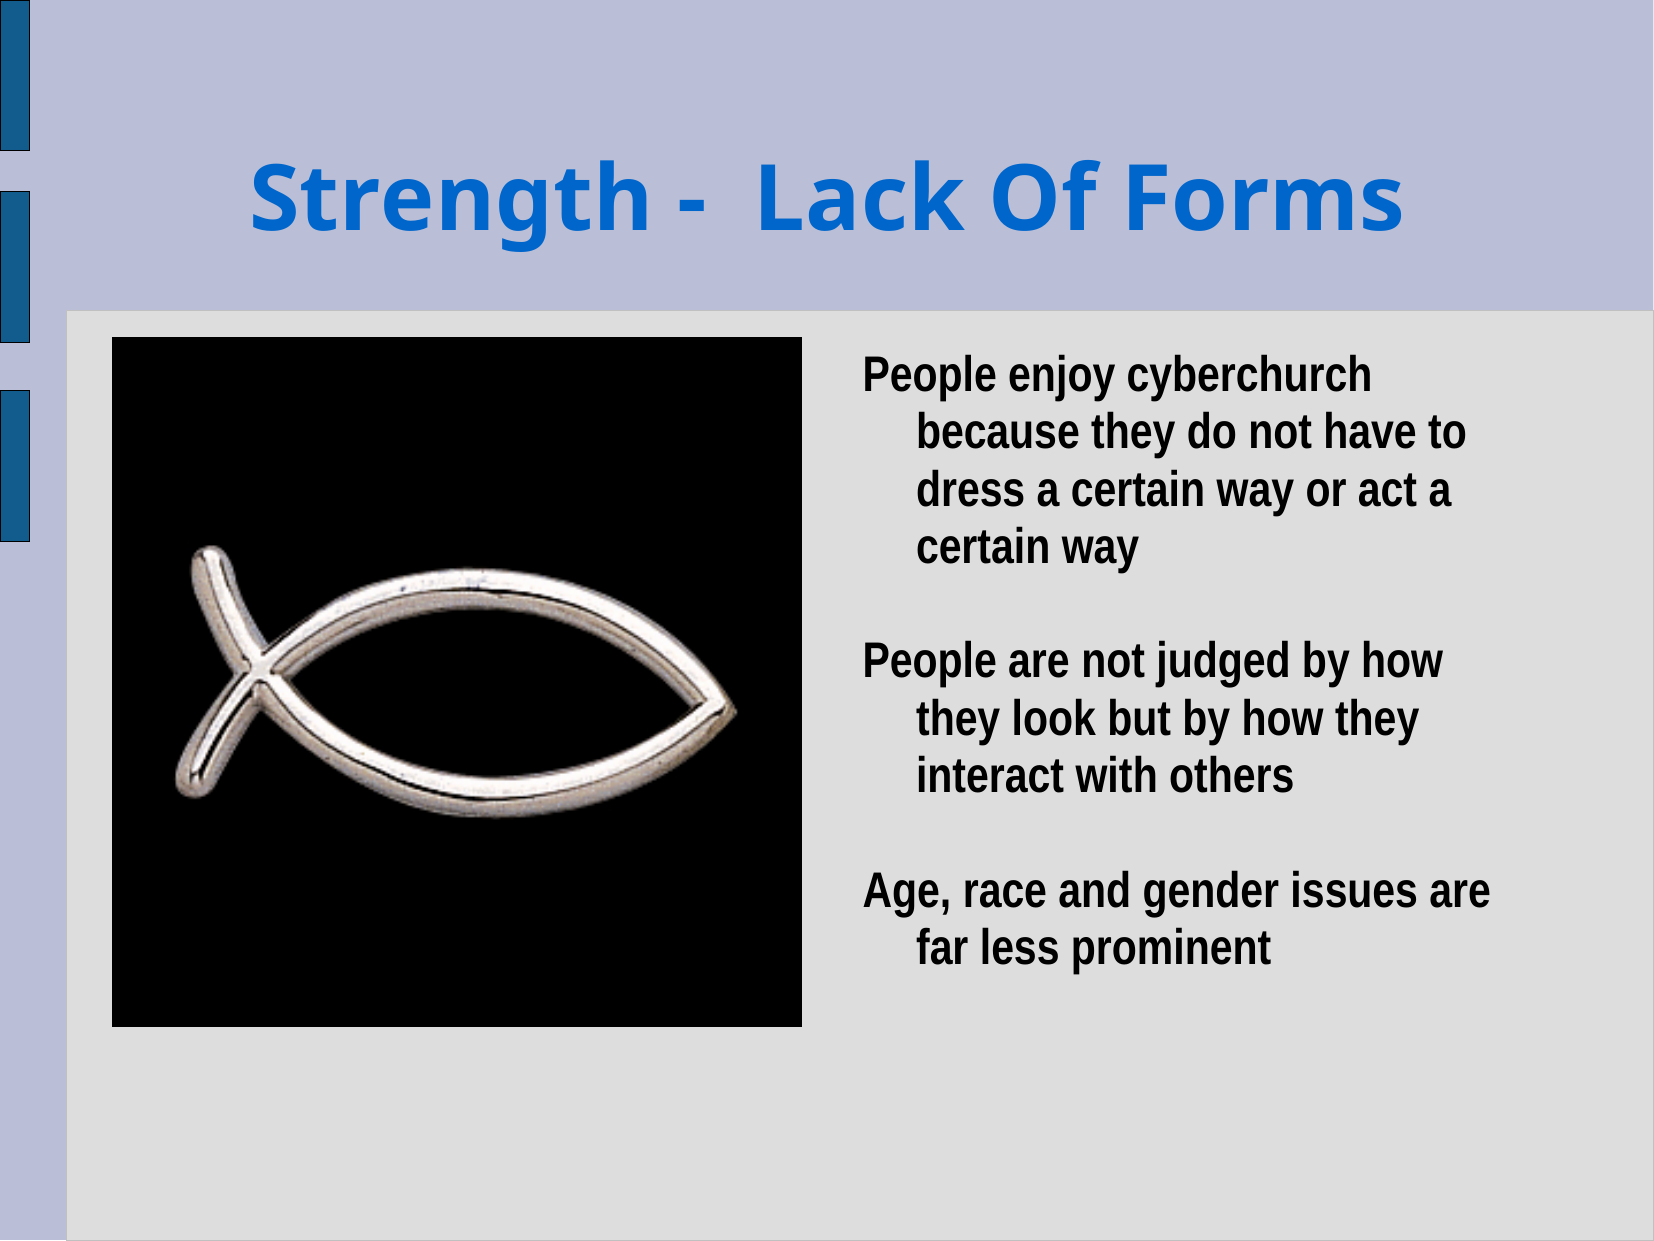

# Strength - Lack Of Forms
People enjoy cyberchurch because they do not have to dress a certain way or act a certain way
People are not judged by how they look but by how they interact with others
Age, race and gender issues are far less prominent